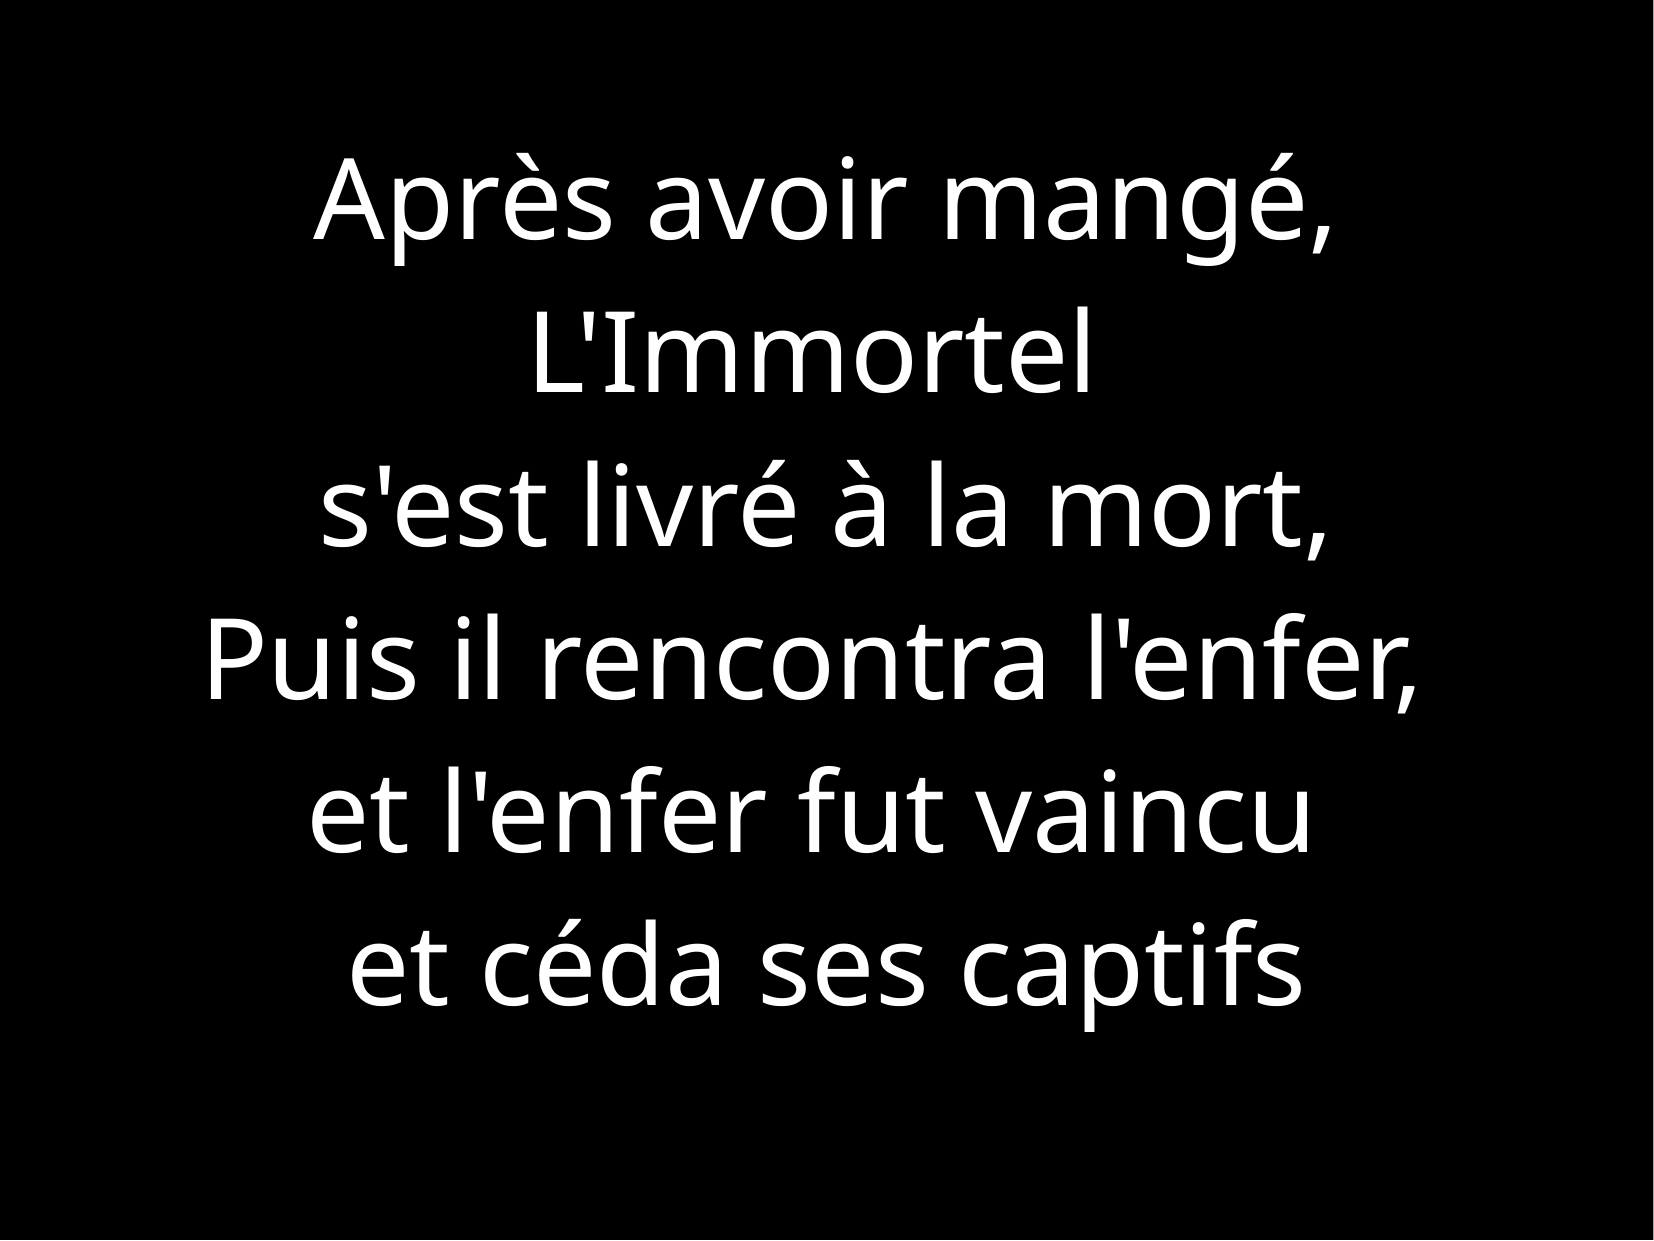

# Après avoir mangé,
L'Immortel
s'est livré à la mort,
Puis il rencontra l'enfer,
et l'enfer fut vaincu
et céda ses captifs